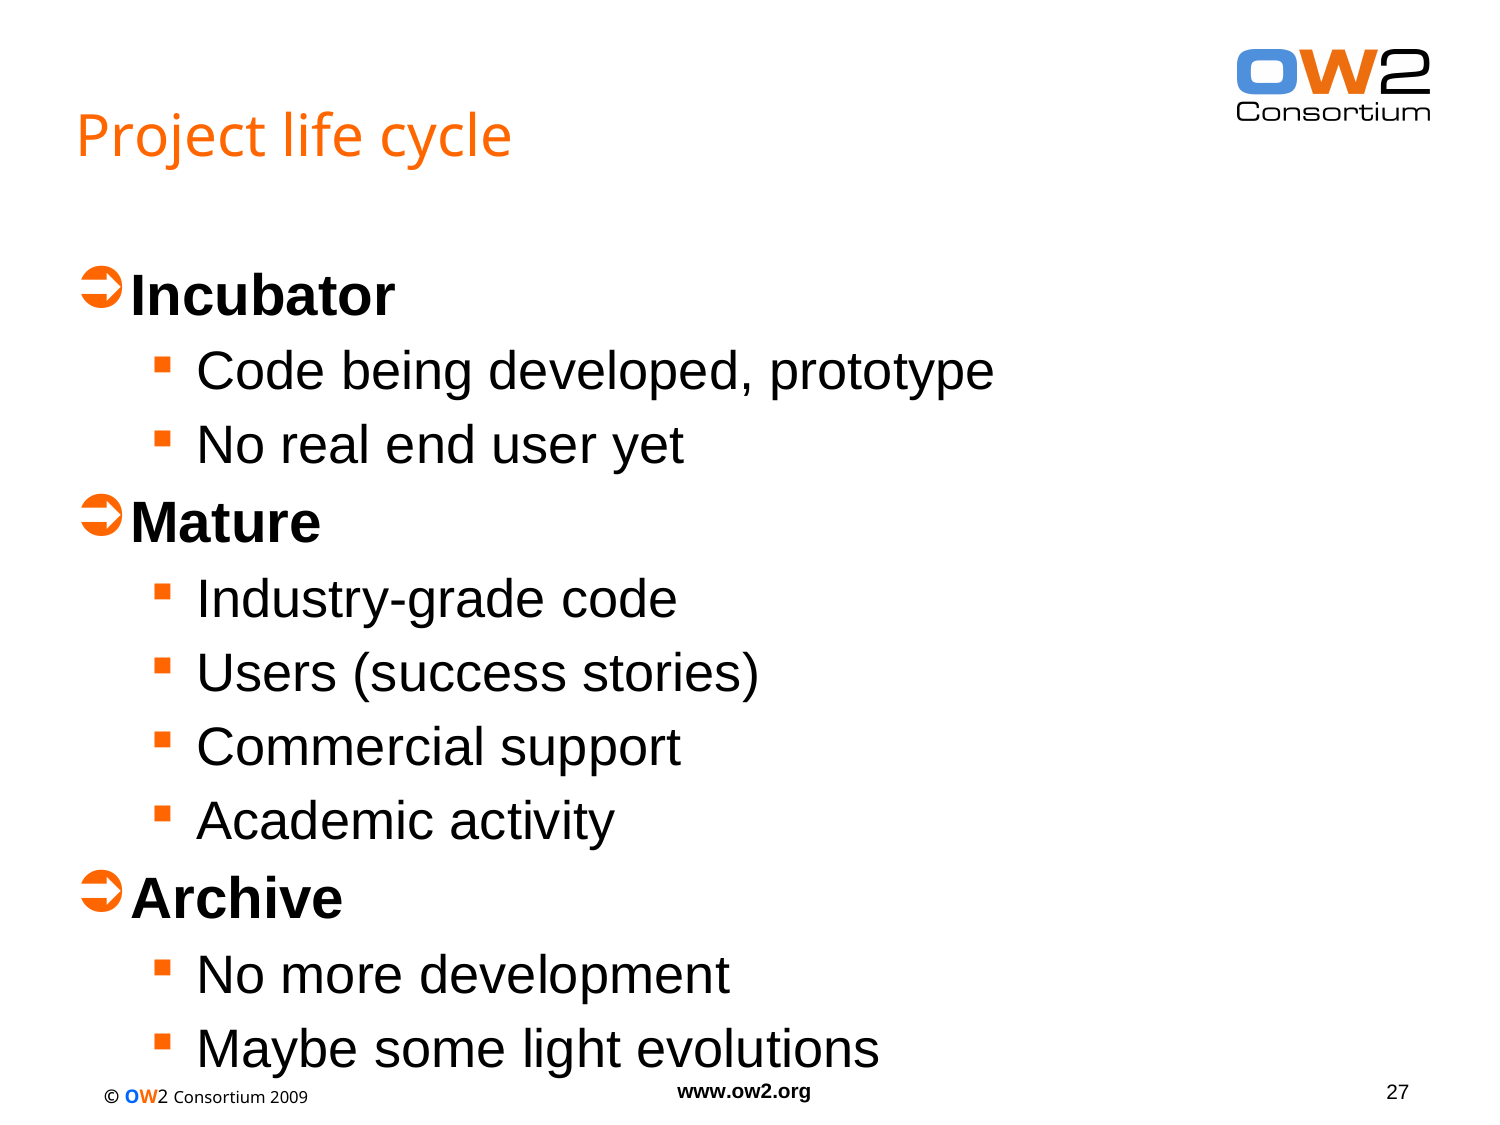

# Project life cycle
Incubator
Code being developed, prototype
No real end user yet
Mature
Industry-grade code
Users (success stories)
Commercial support
Academic activity
Archive
No more development
Maybe some light evolutions
27